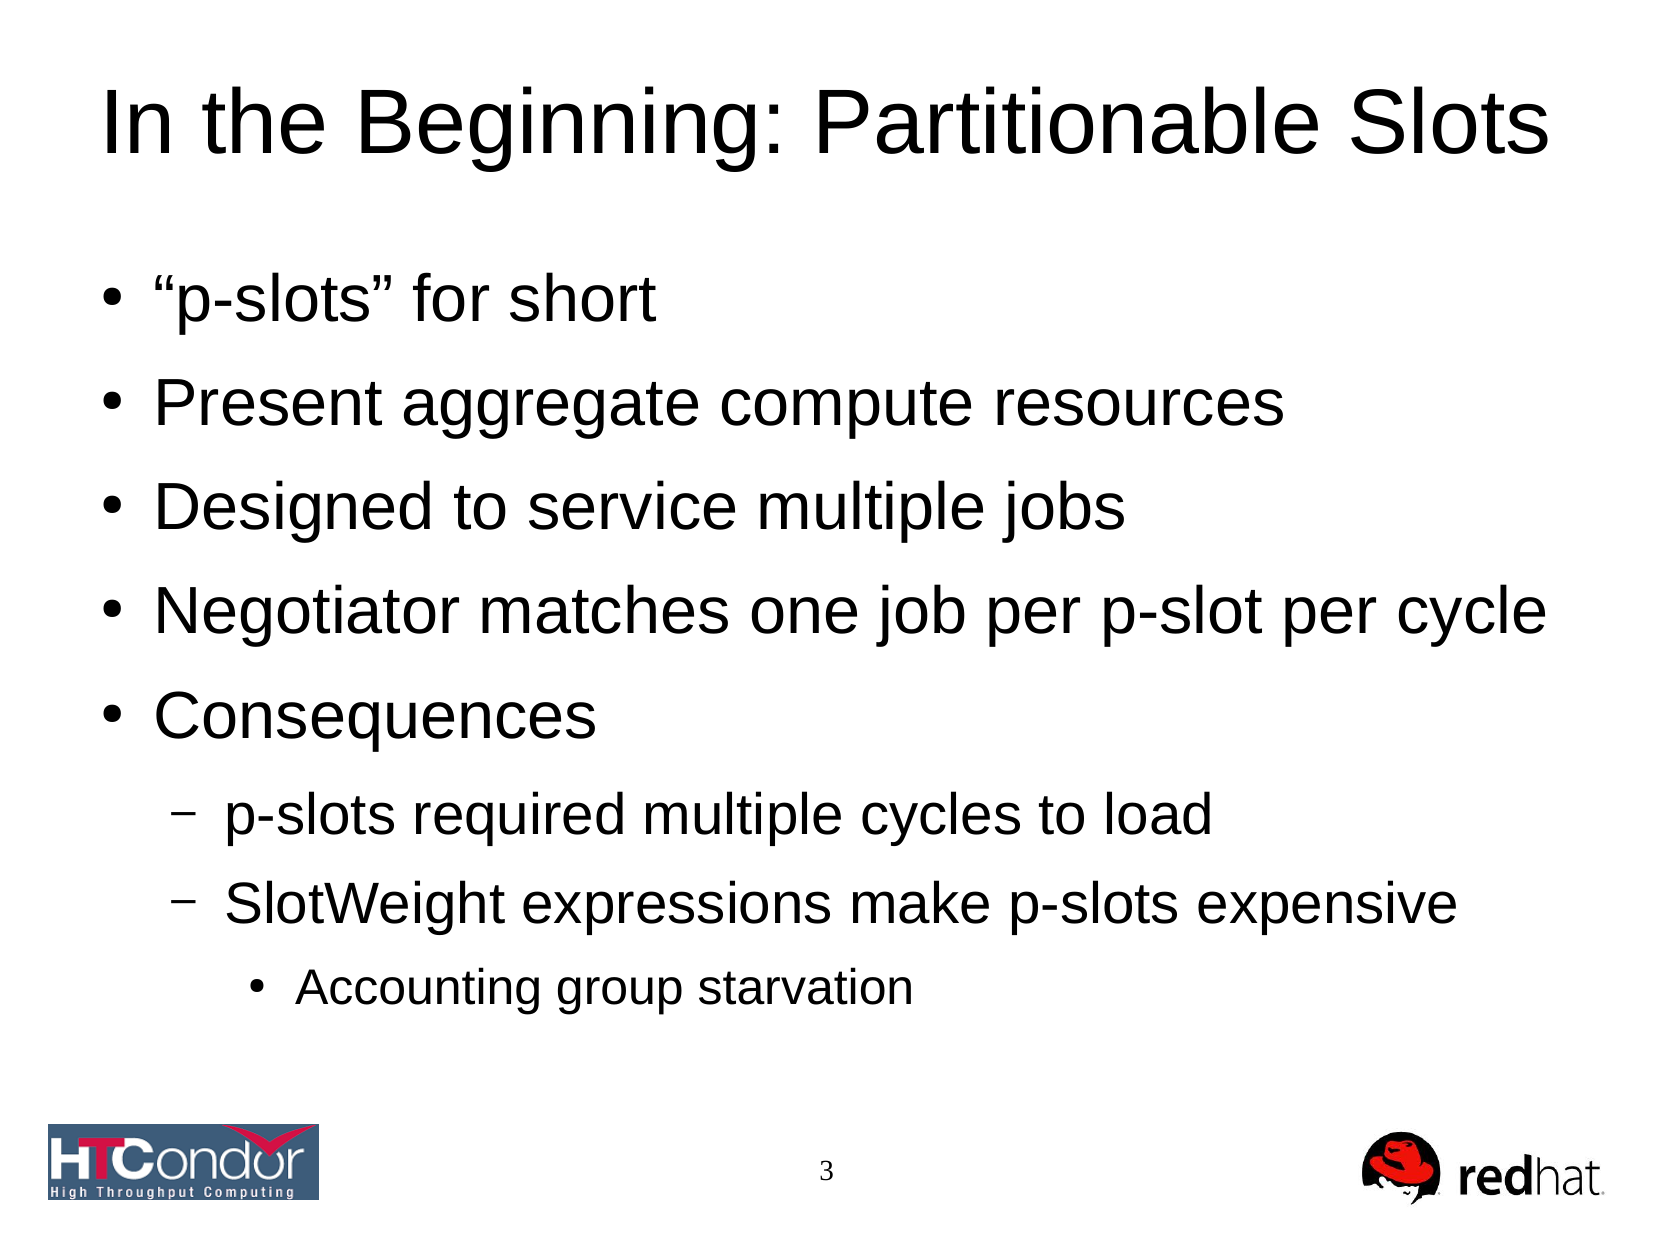

# In the Beginning: Partitionable Slots
“p-slots” for short
Present aggregate compute resources
Designed to service multiple jobs
Negotiator matches one job per p-slot per cycle
Consequences
p-slots required multiple cycles to load
SlotWeight expressions make p-slots expensive
Accounting group starvation
3